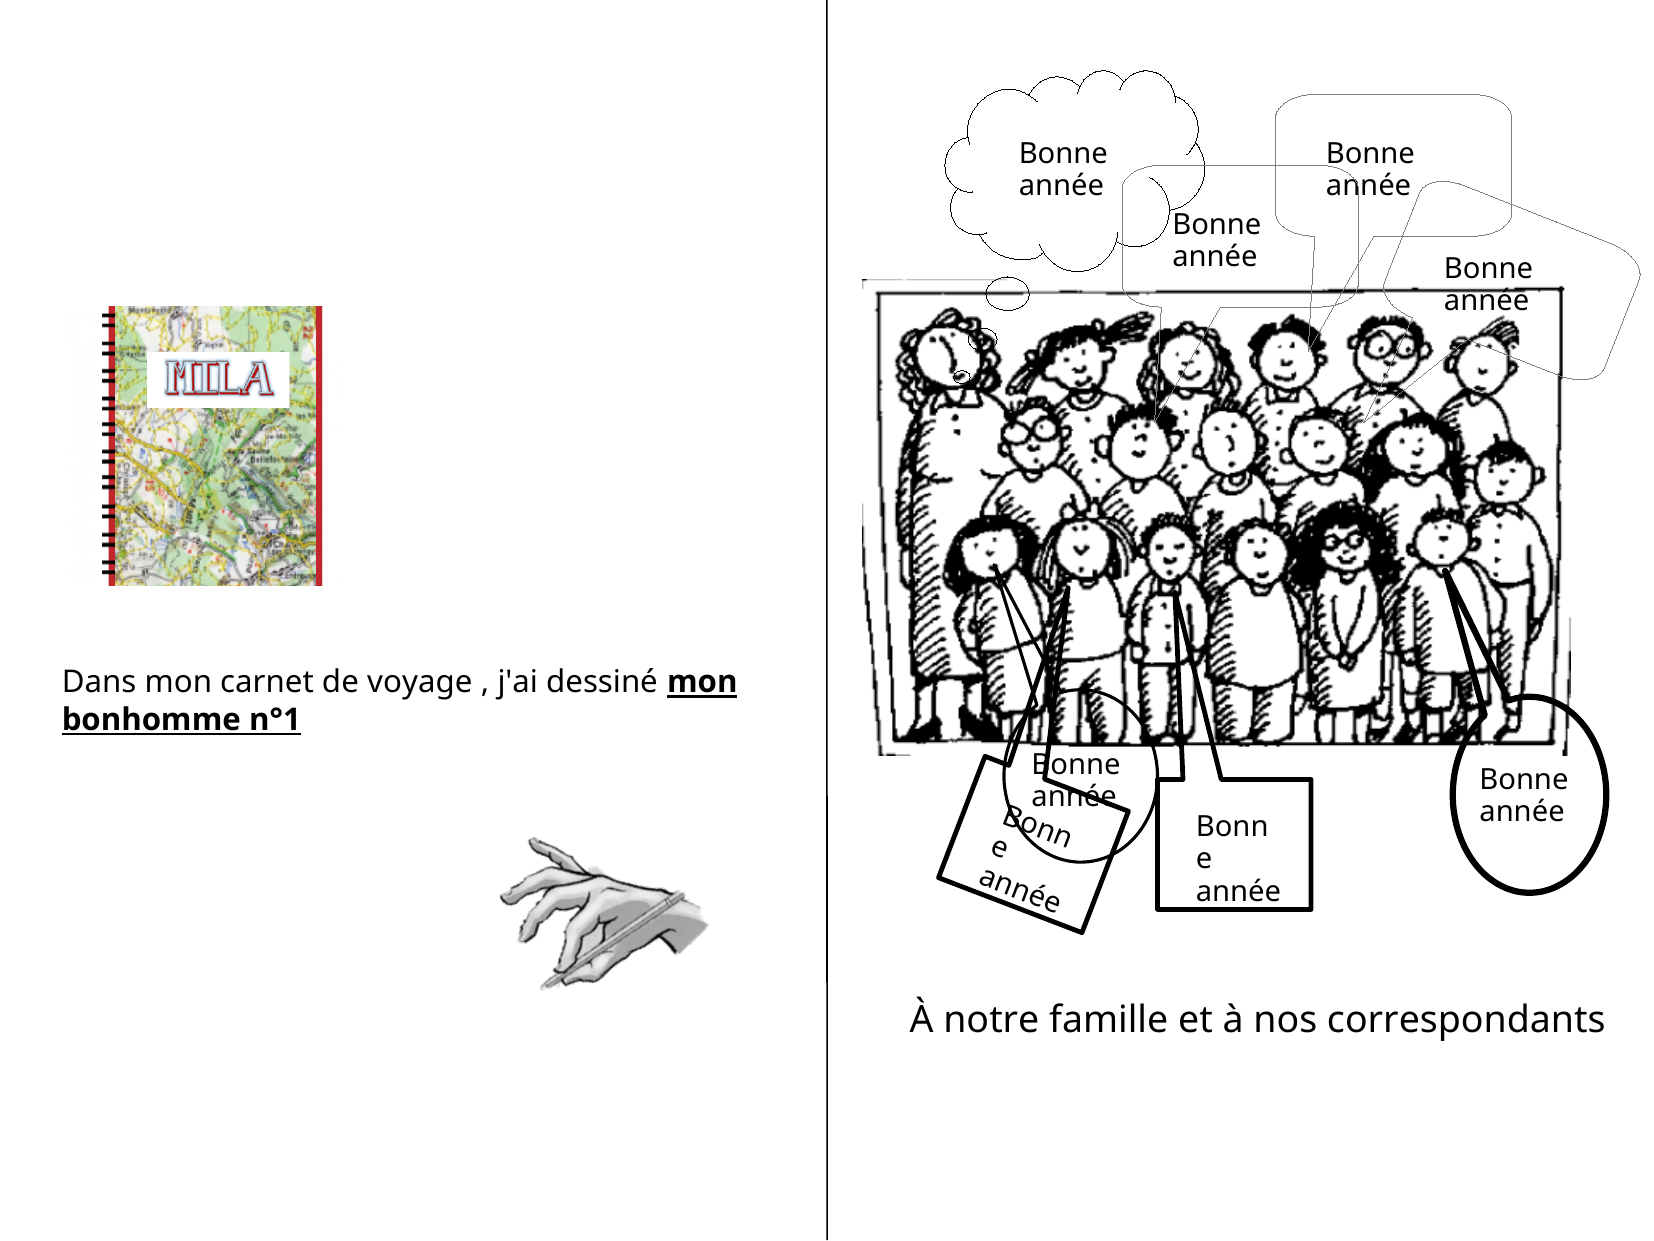

Bonne année
Bonne année
Bonne année
Bonne année
Dans mon carnet de voyage , j'ai dessiné mon bonhomme n°1
Bonne année
Bonne année
Bonne année
Bonne année
À notre famille et à nos correspondants